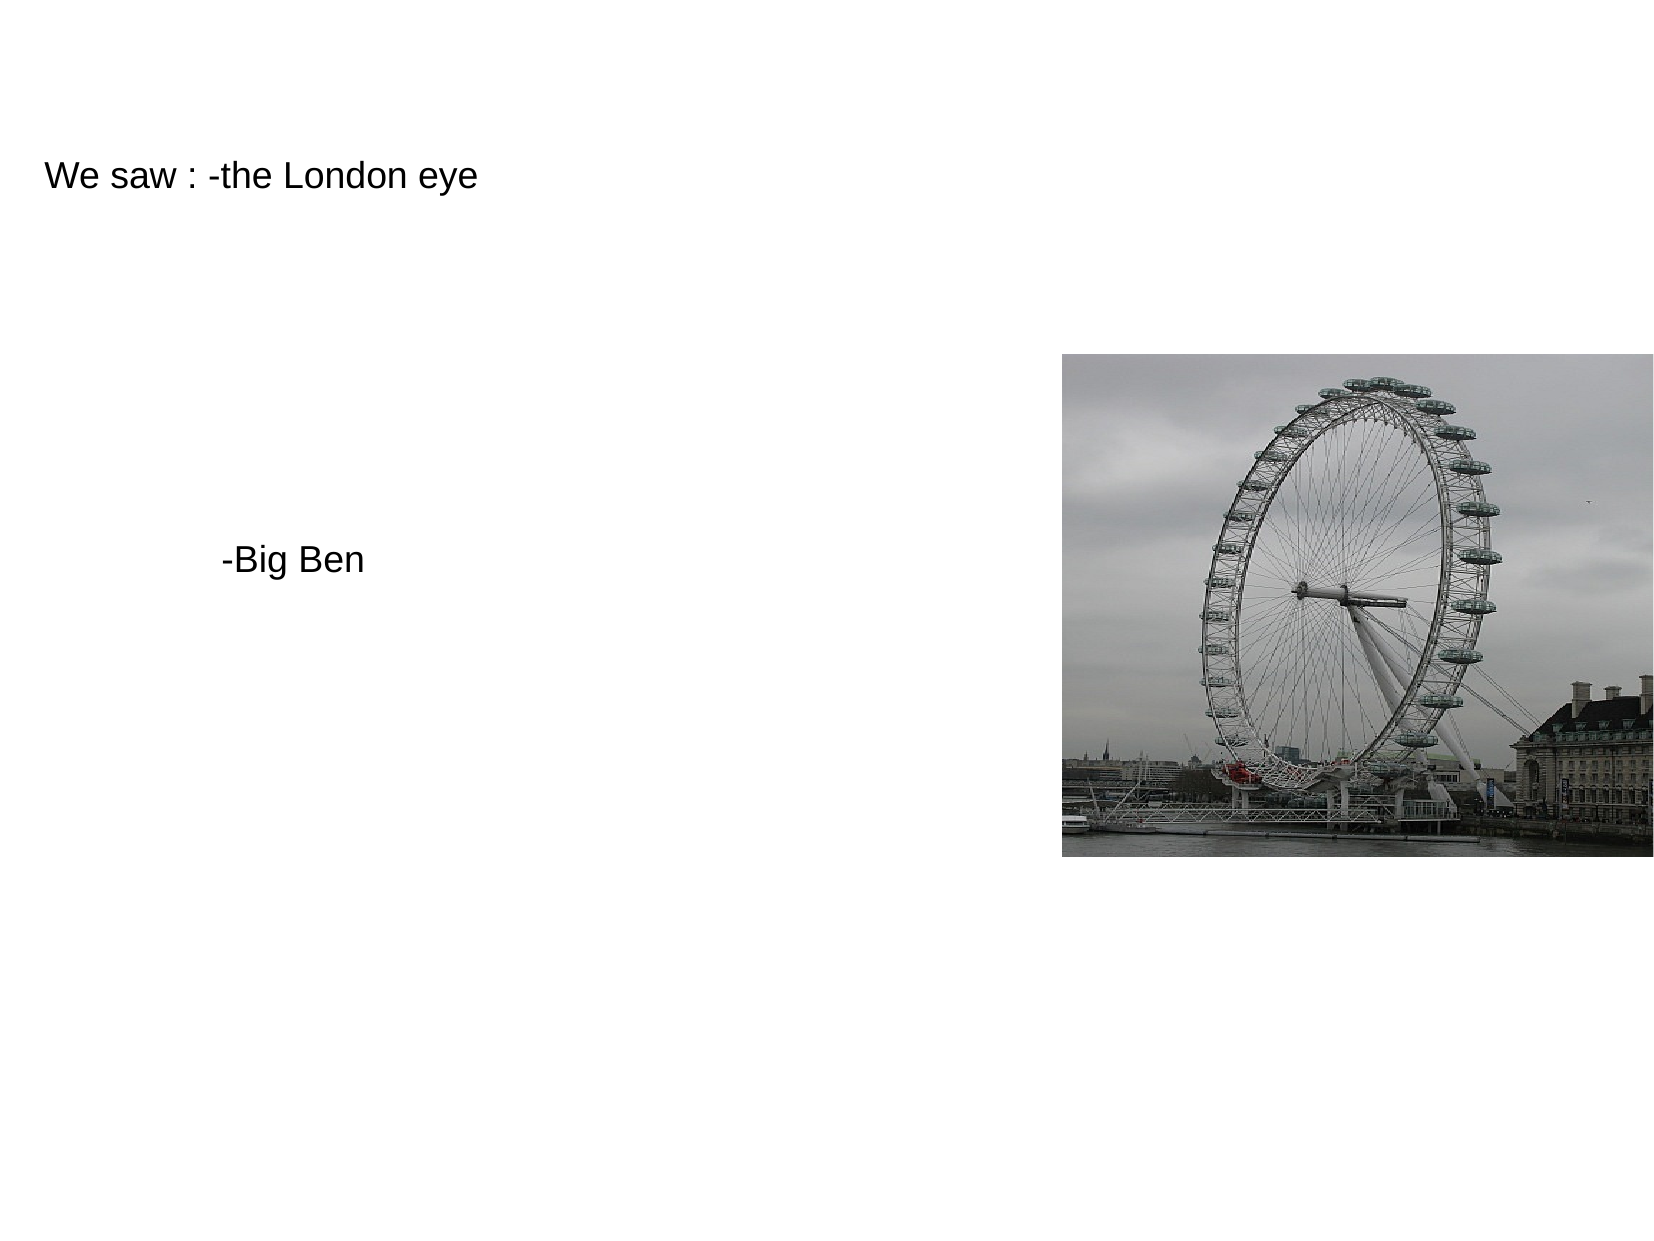

The last day we left Rochester and went to London
We saw : -the London eye
-Big Ben